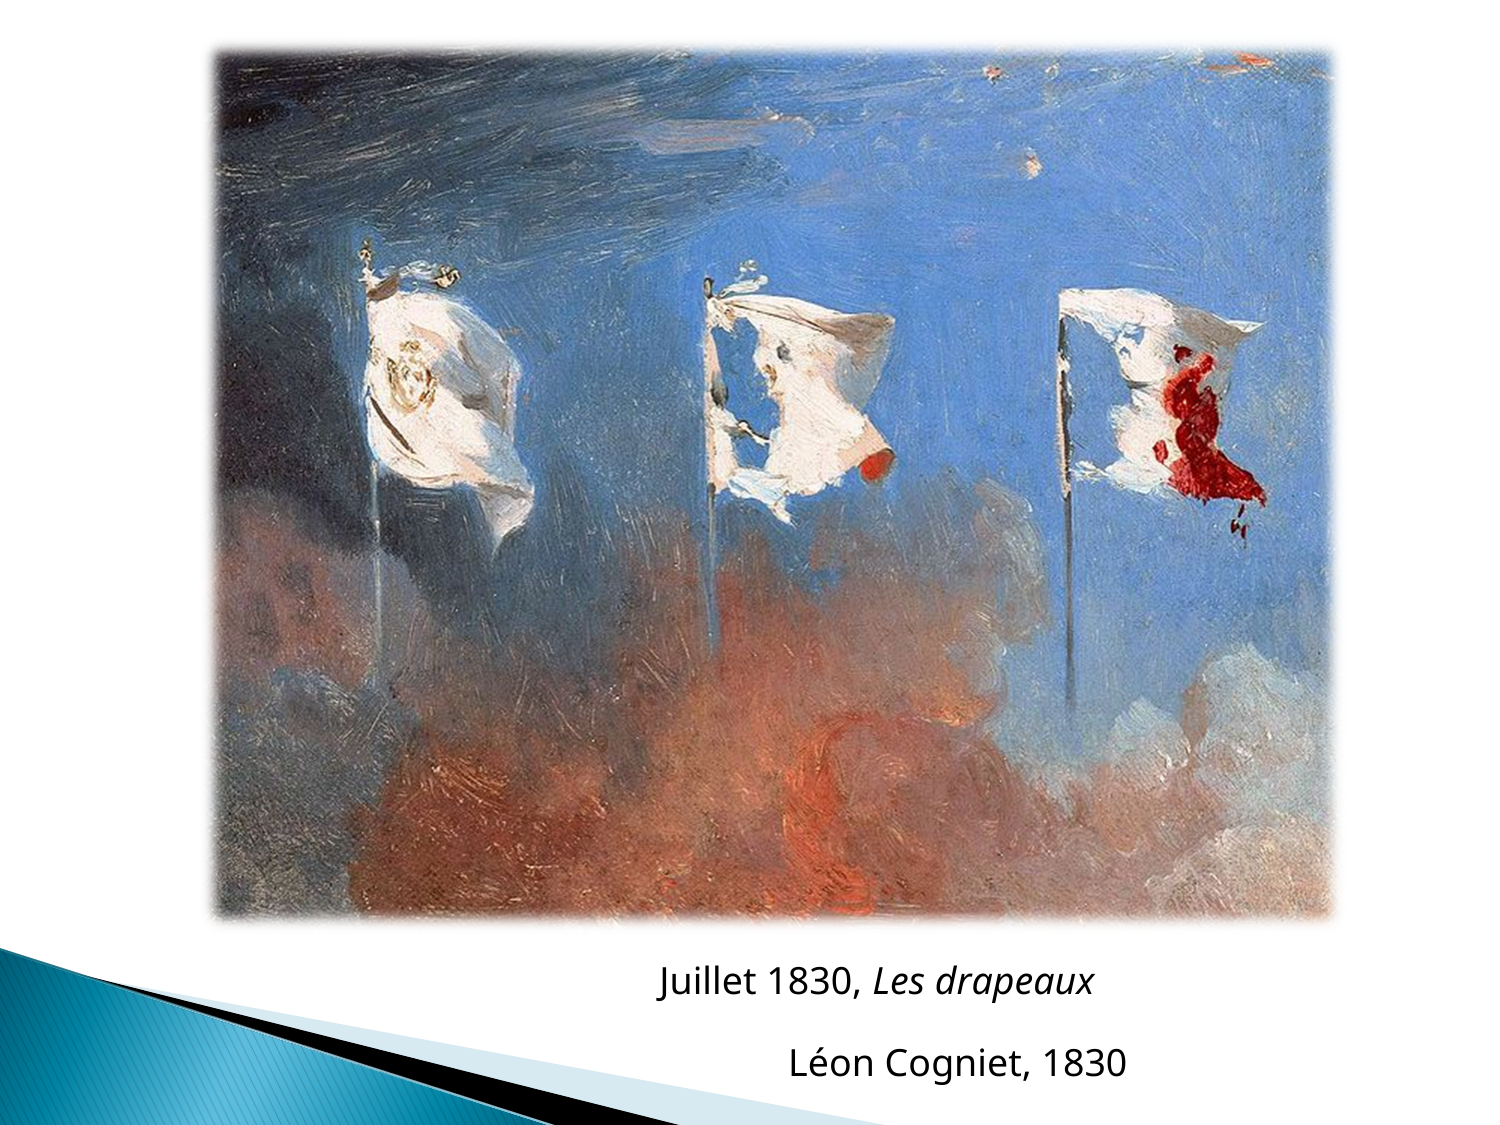

Juillet 1830, Les drapeaux
Léon Cogniet, 1830